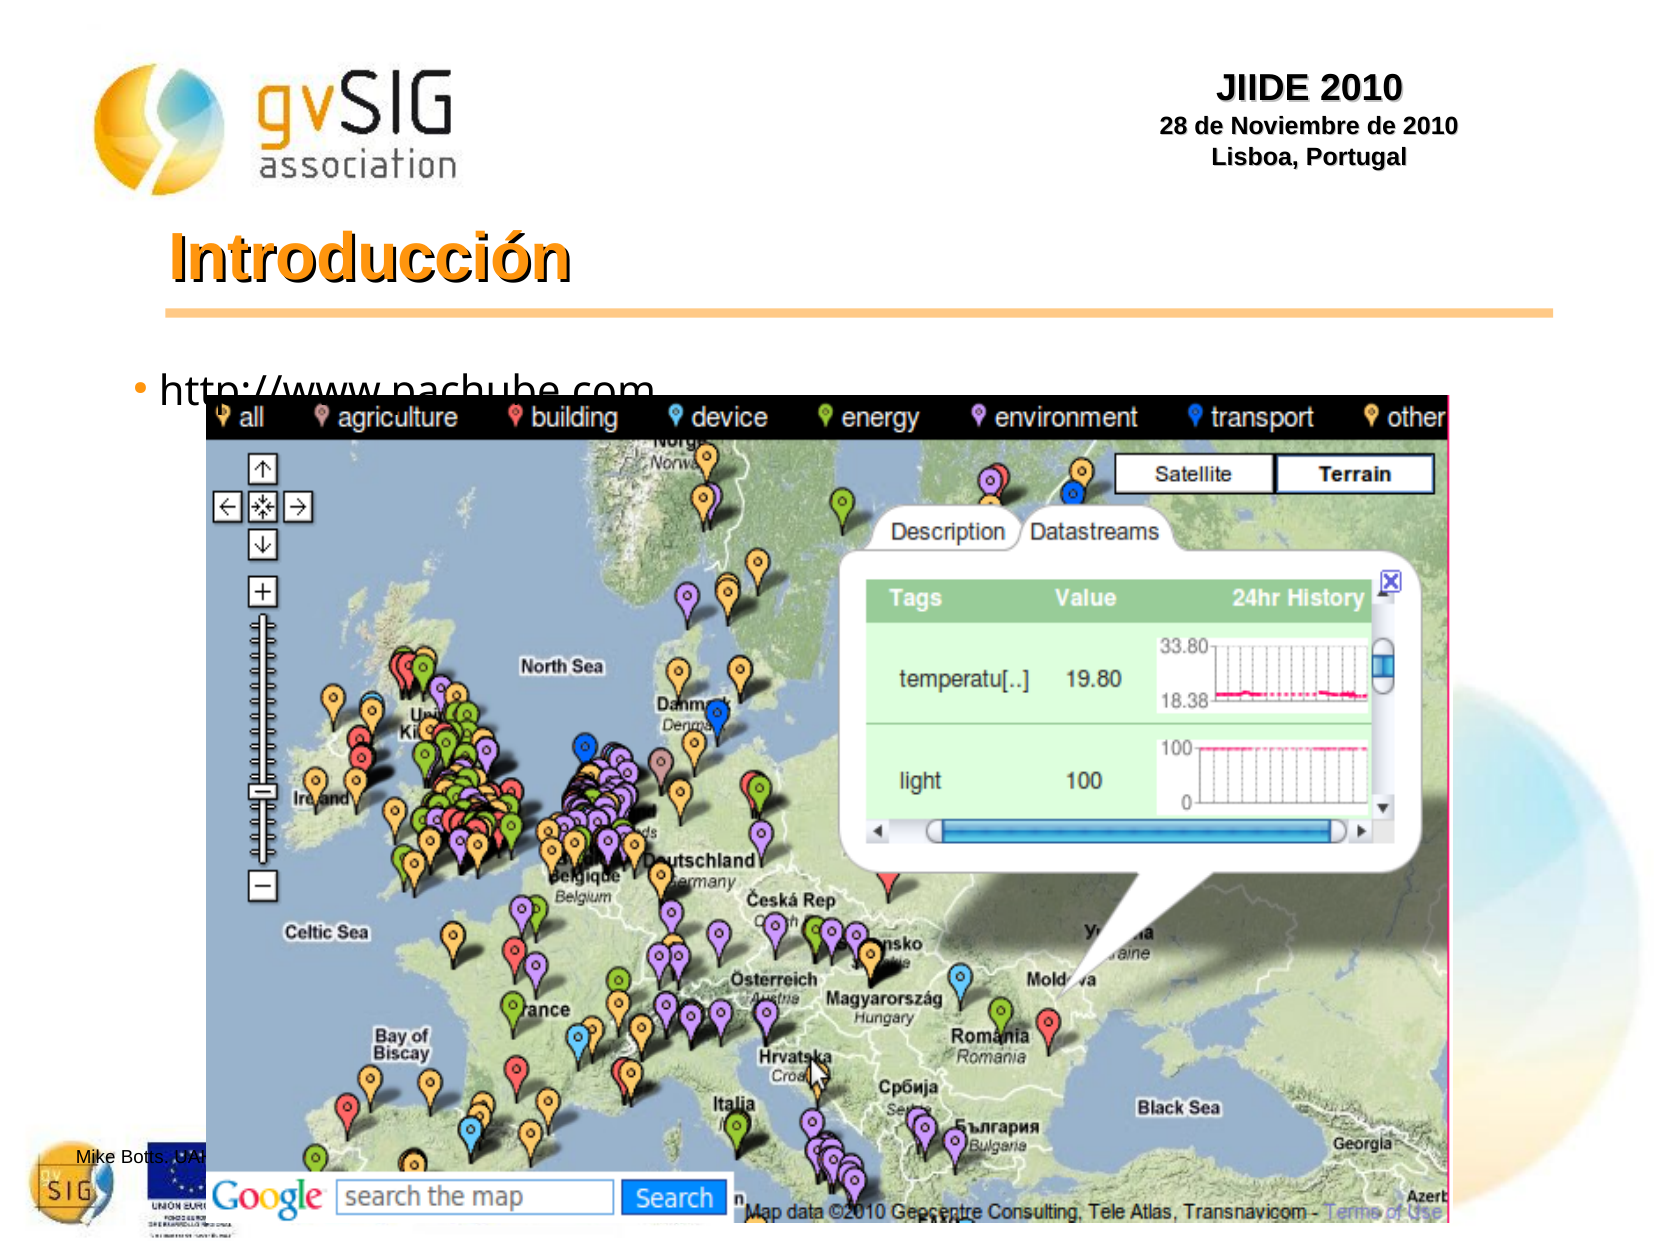

Introducción
 http://www.pachube.com
25/10/2006
Mike Botts. UAH 2006